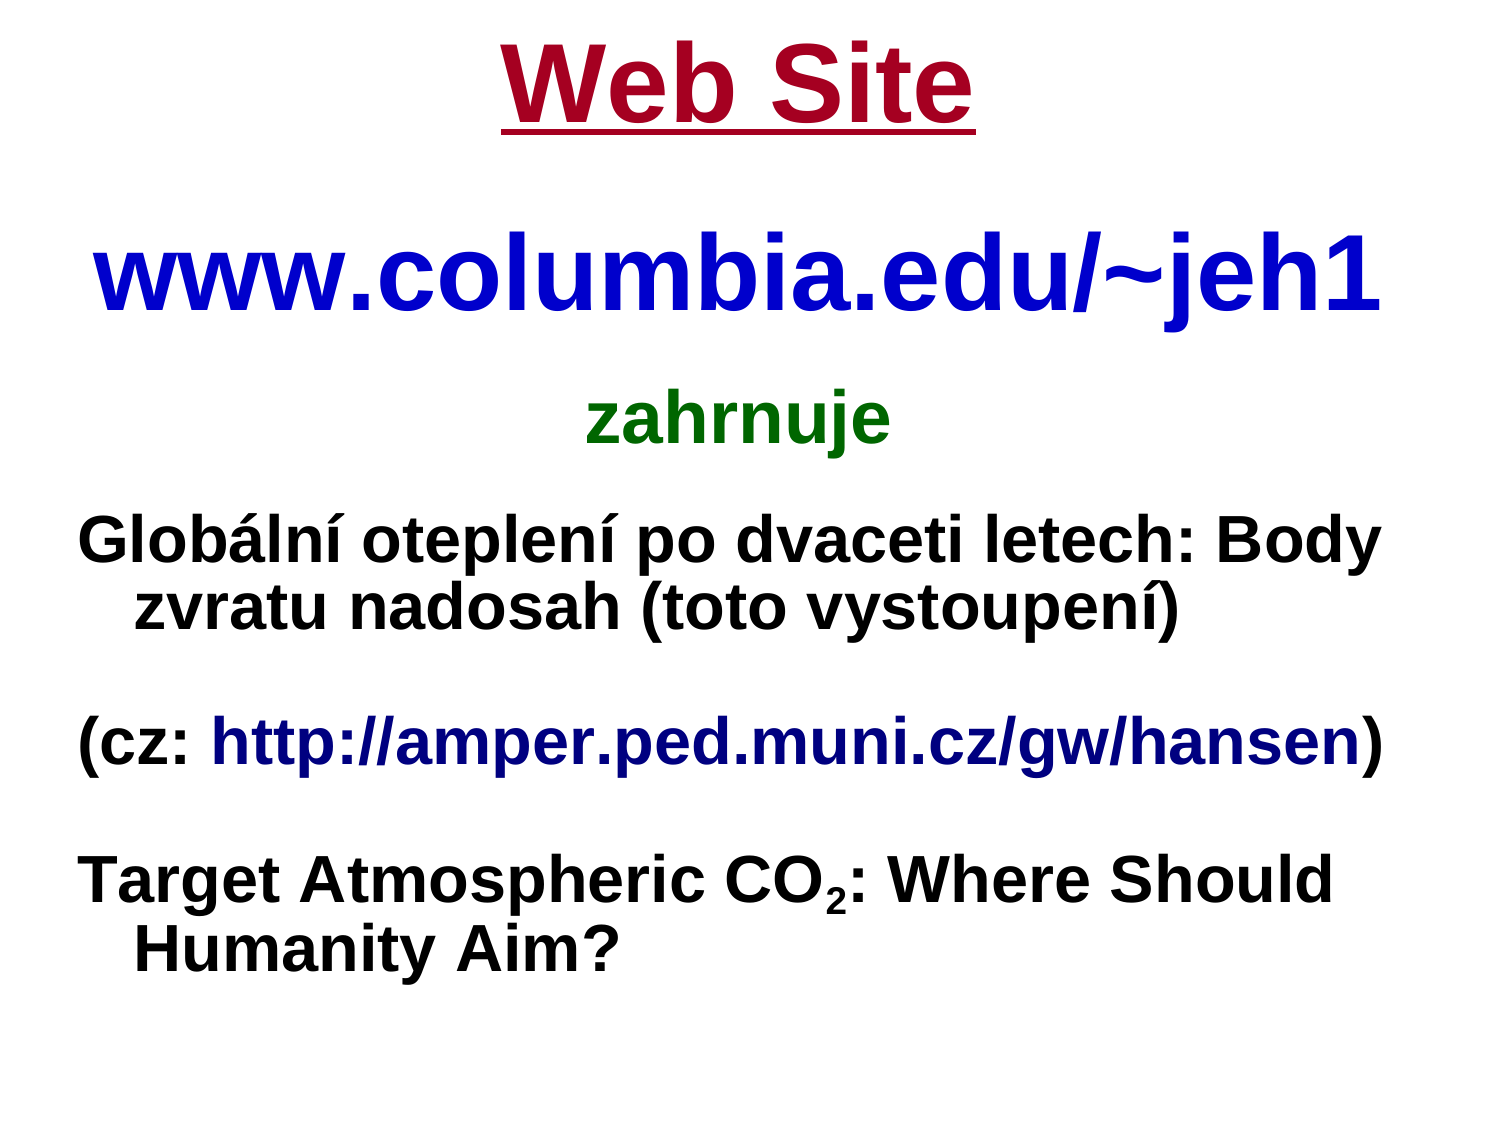

#
Web Site
www.columbia.edu/~jeh1
zahrnuje
Globální oteplení po dvaceti letech: Body zvratu nadosah (toto vystoupení)
(cz: http://amper.ped.muni.cz/gw/hansen)
Target Atmospheric CO2: Where Should Humanity Aim?